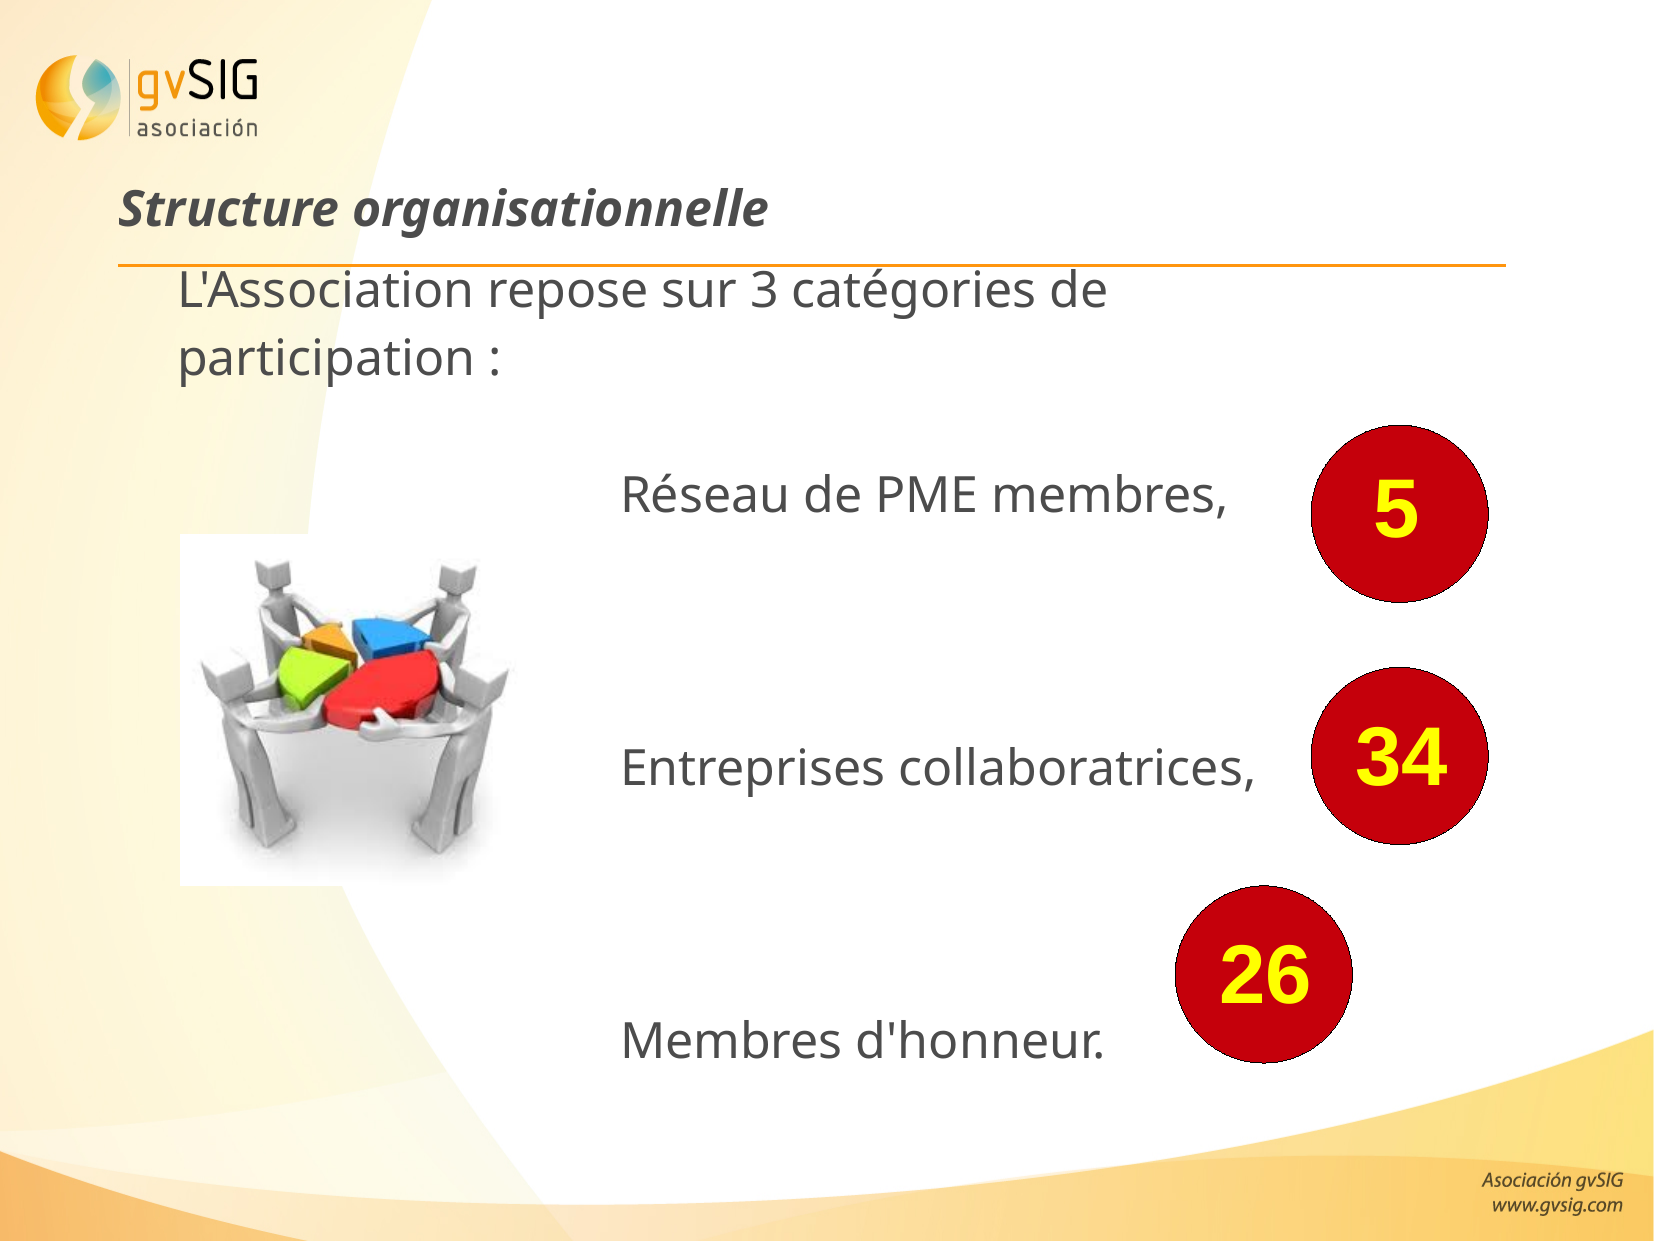

Structure organisationnelle
# L'Association repose sur 3 catégories de participation : Réseau de PME membres, Entreprises collaboratrices, Membres d'honneur.
5
34
26